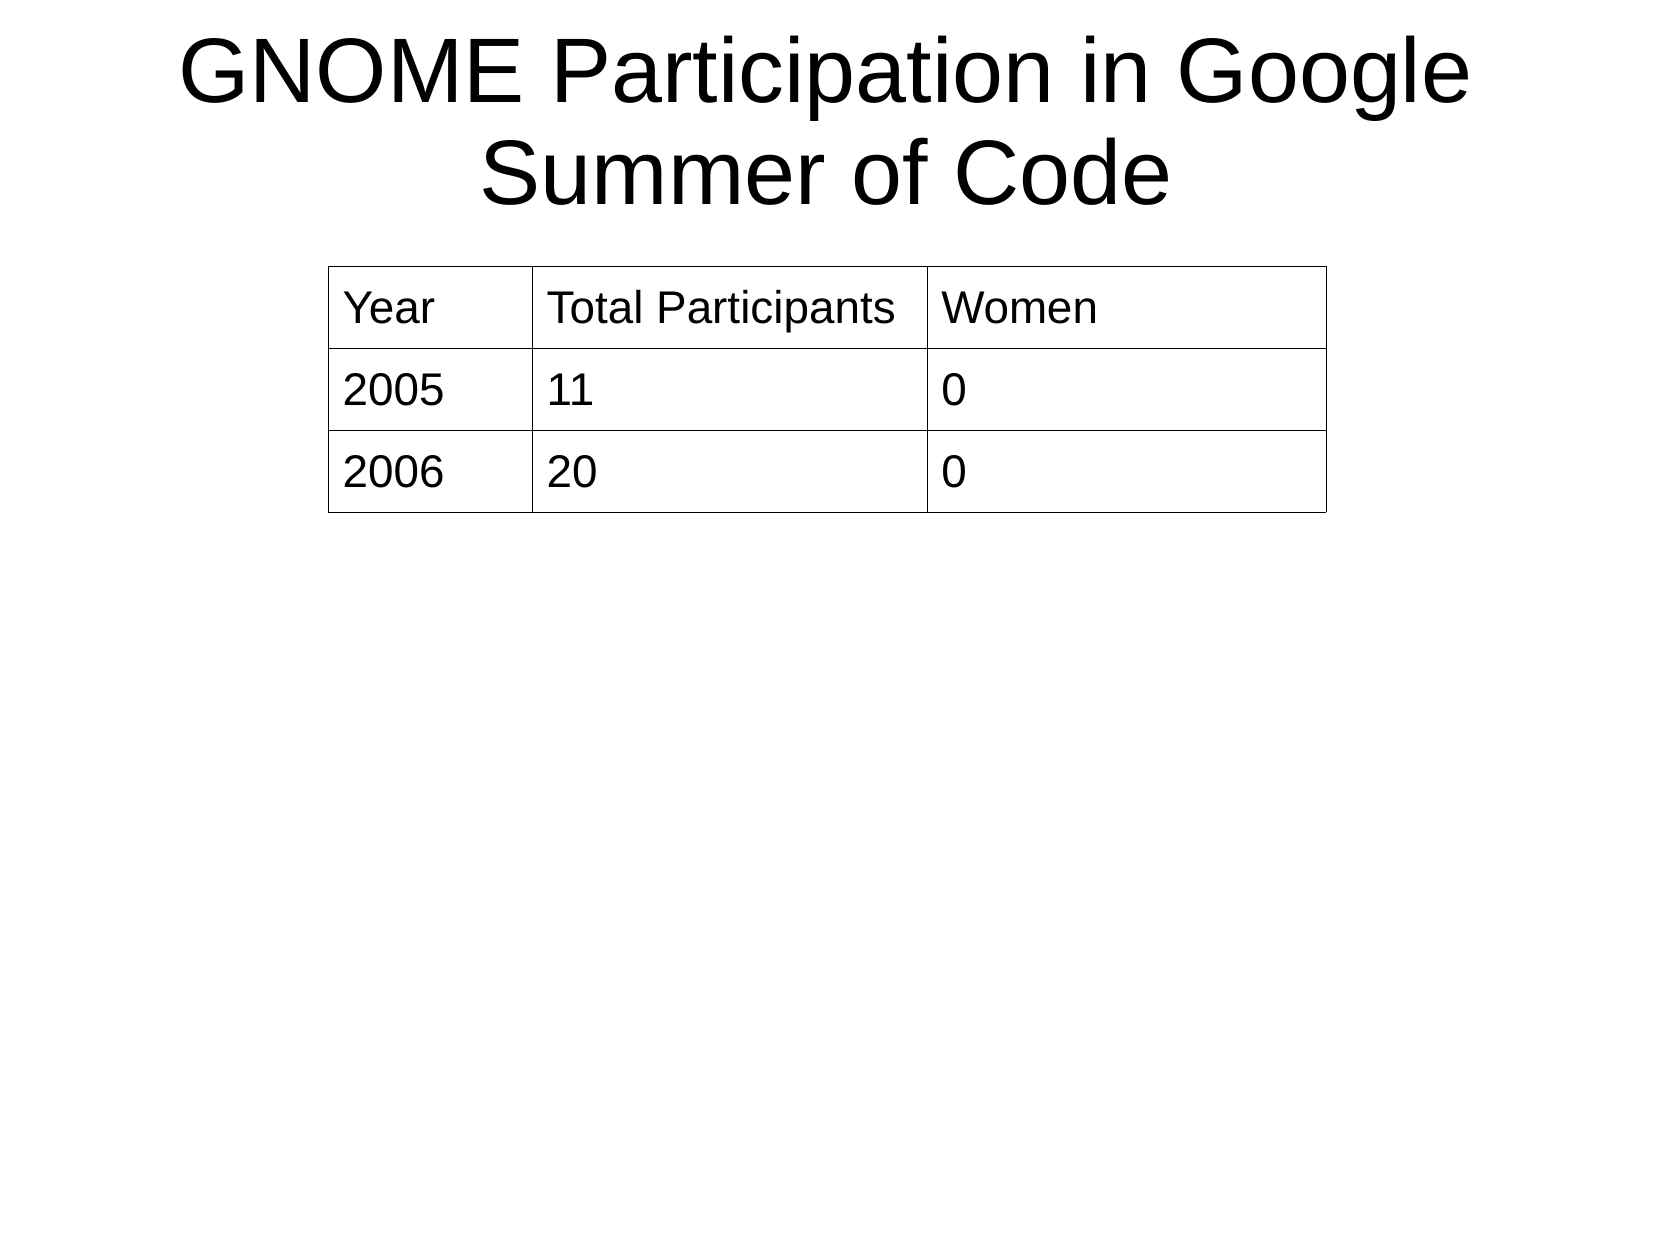

# GNOME Participation in Google Summer of Code
| Year | Total Participants | Women |
| --- | --- | --- |
| 2005 | 11 | 0 |
| 2006 | 20 | 0 |